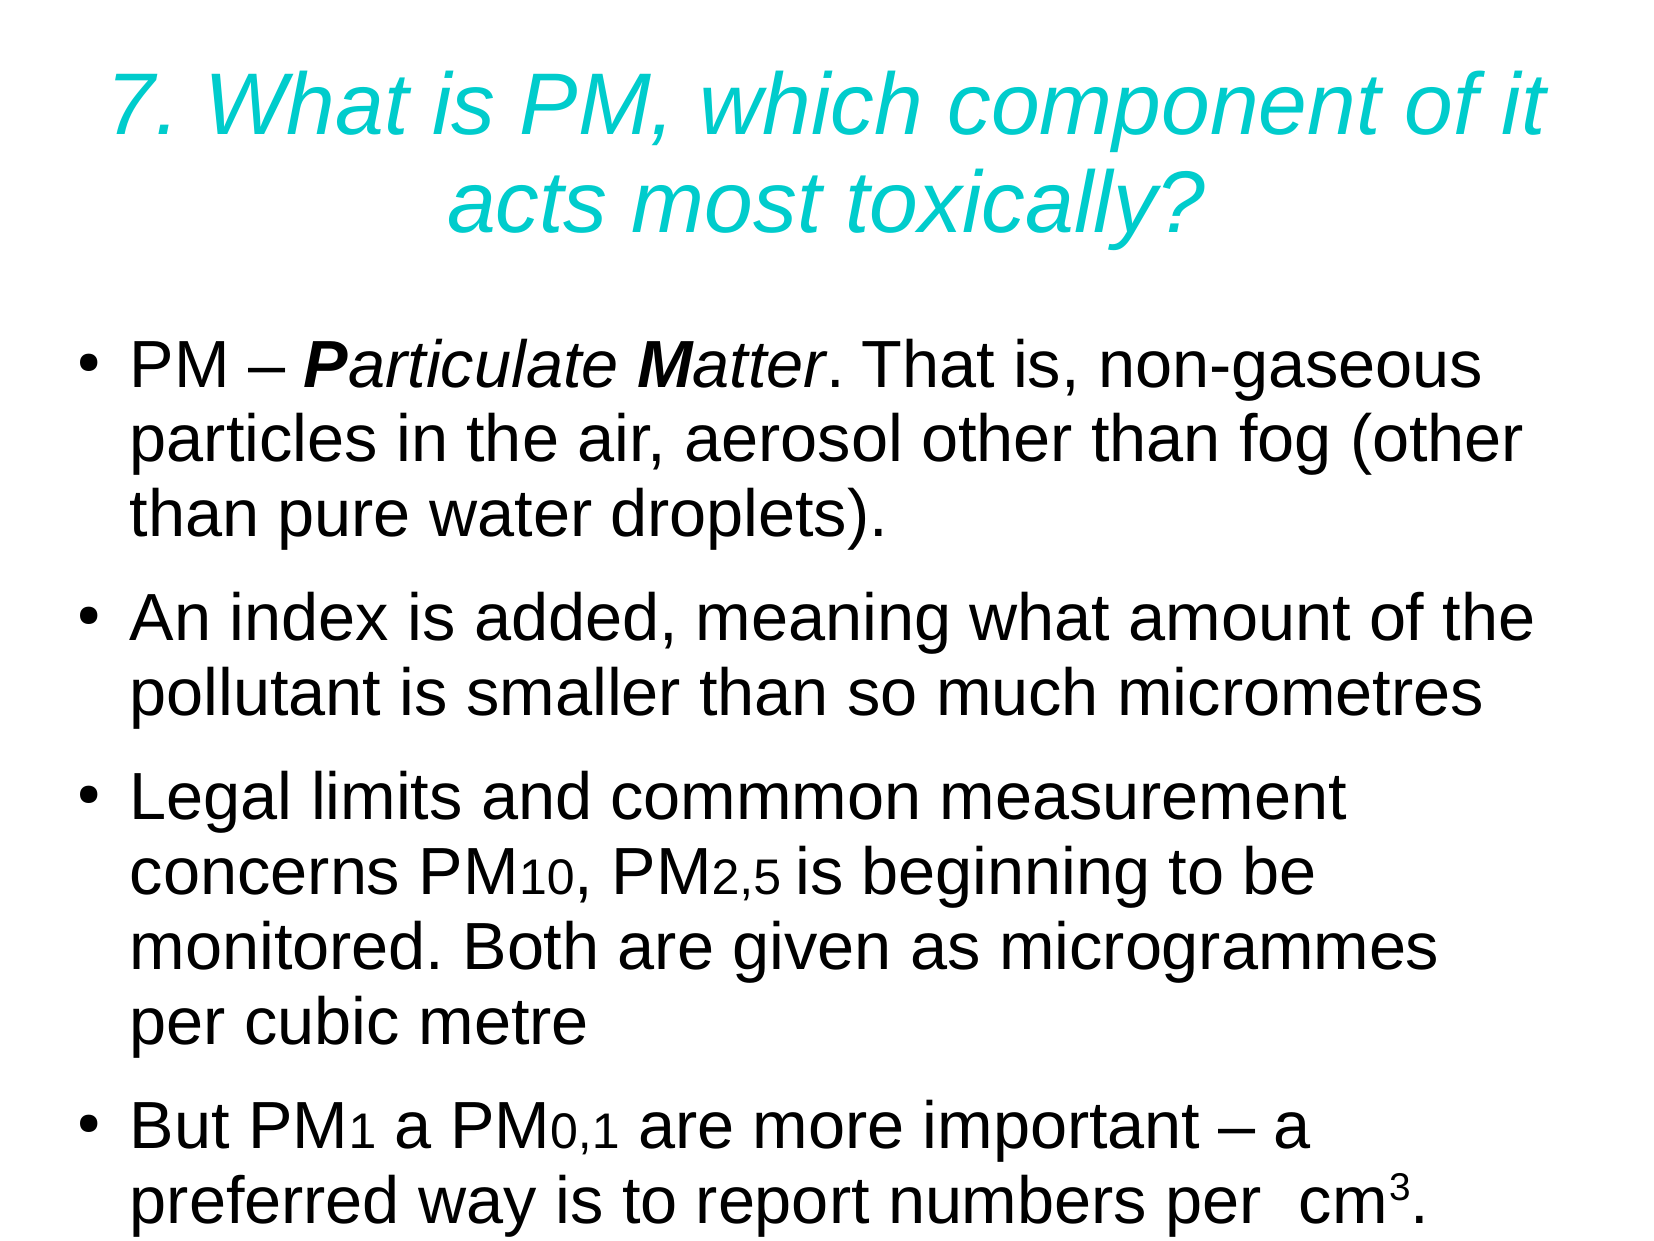

# 7. What is PM, which component of it acts most toxically?
PM – Particulate Matter. That is, non-gaseous particles in the air, aerosol other than fog (other than pure water droplets).
An index is added, meaning what amount of the pollutant is smaller than so much micrometres
Legal limits and commmon measurement concerns PM10, PM2,5 is beginning to be monitored. Both are given as microgrammes per cubic metre
But PM1 a PM0,1 are more important – a preferred way is to report numbers per cm3.